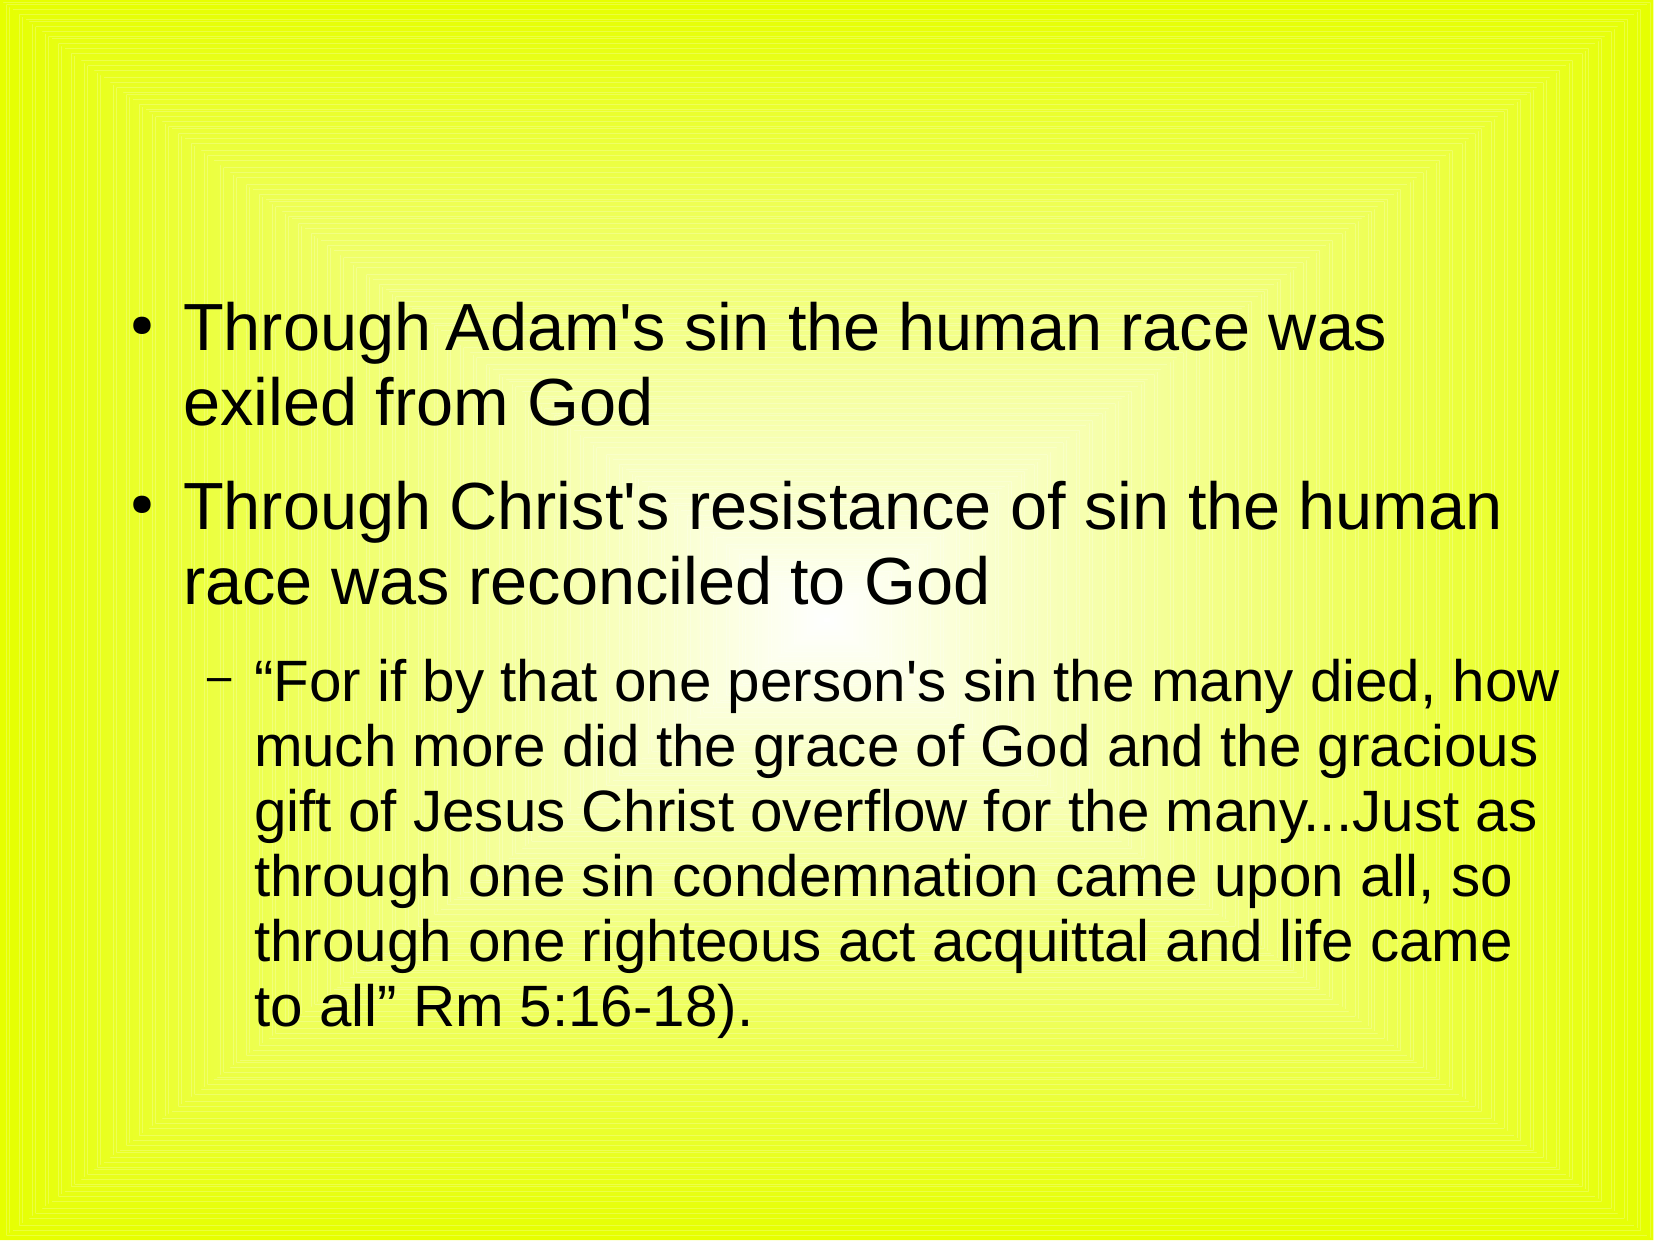

# Through Adam's sin the human race was exiled from God
Through Christ's resistance of sin the human race was reconciled to God
“For if by that one person's sin the many died, how much more did the grace of God and the gracious gift of Jesus Christ overflow for the many...Just as through one sin condemnation came upon all, so through one righteous act acquittal and life came to all” Rm 5:16-18).